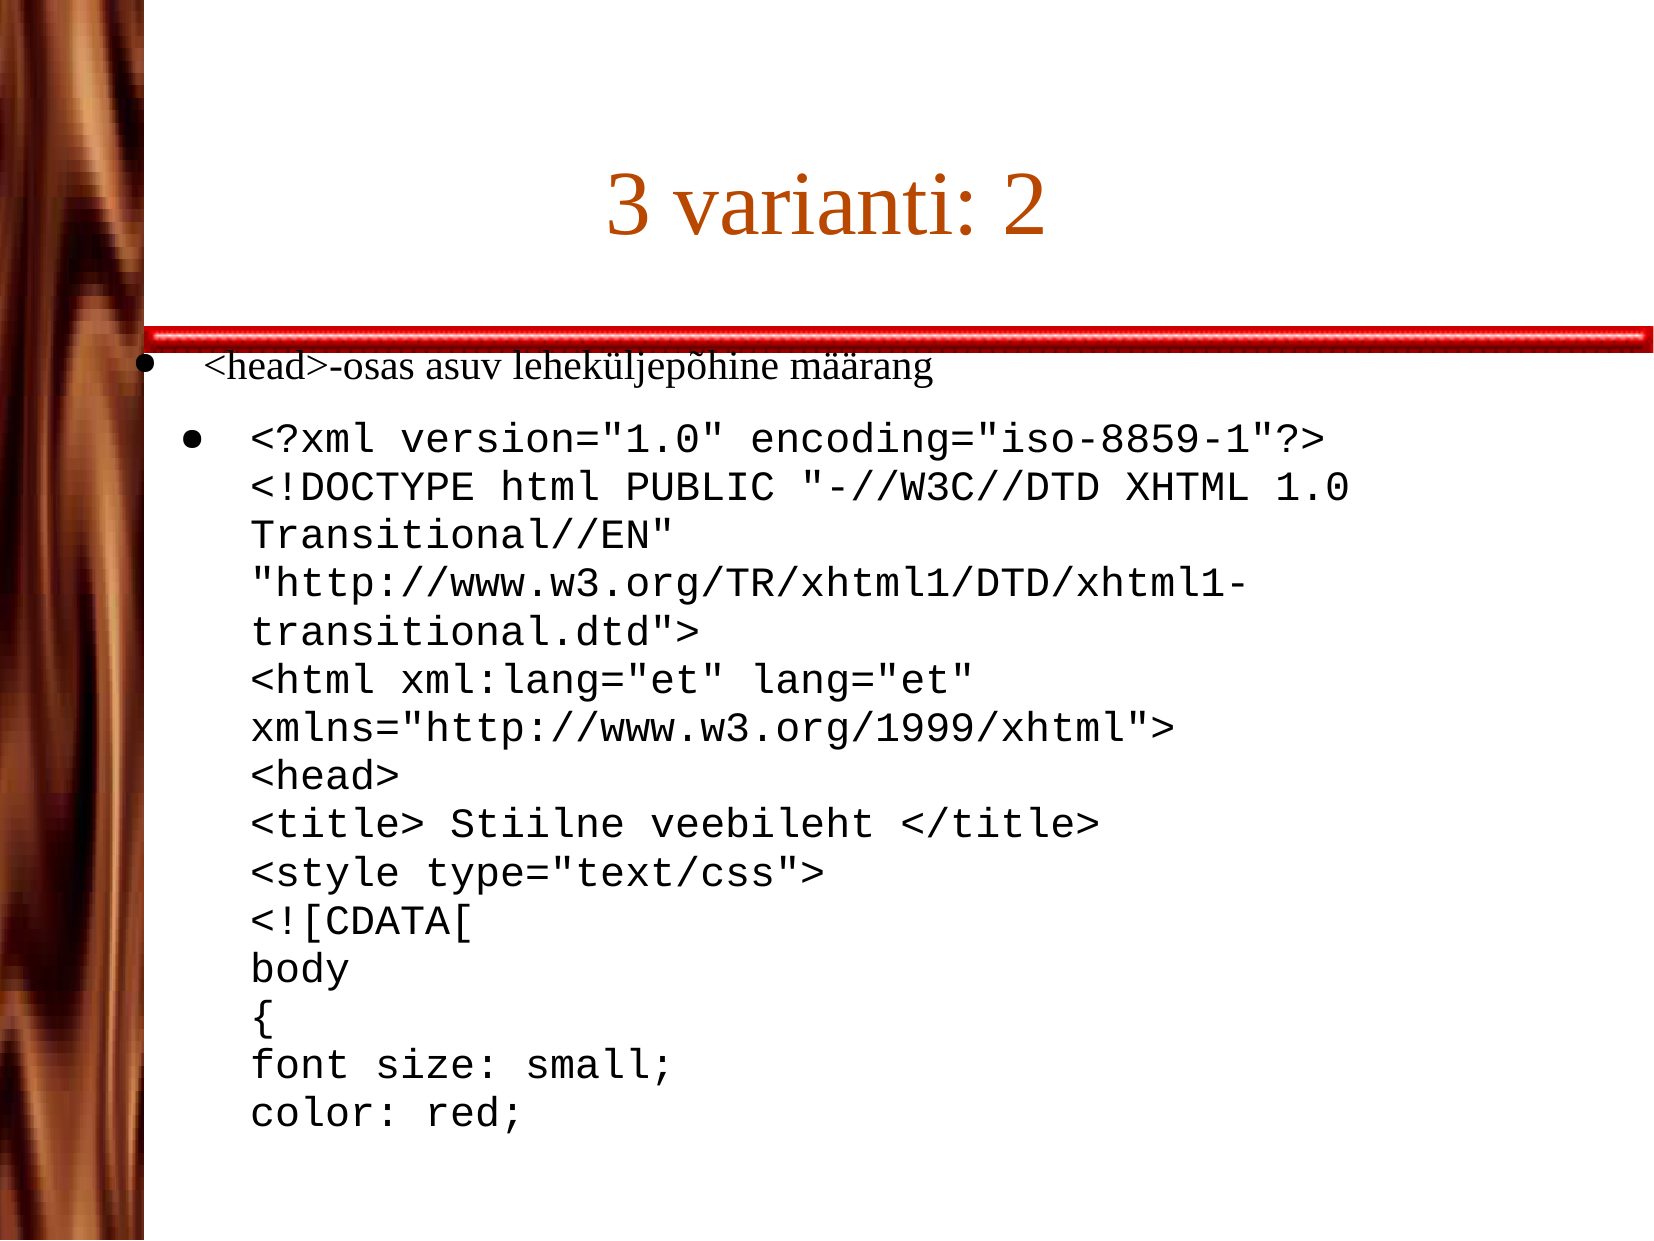

# 3 varianti: 2
<head>-osas asuv leheküljepõhine määrang
<?xml version="1.0" encoding="iso-8859-1"?>
<!DOCTYPE html PUBLIC "-//W3C//DTD XHTML 1.0 Transitional//EN" "http://www.w3.org/TR/xhtml1/DTD/xhtml1-transitional.dtd">
<html xml:lang="et" lang="et" xmlns="http://www.w3.org/1999/xhtml">
<head>
<title> Stiilne veebileht </title>
<style type="text/css">
<![CDATA[
body
{
font size: small;
color: red;